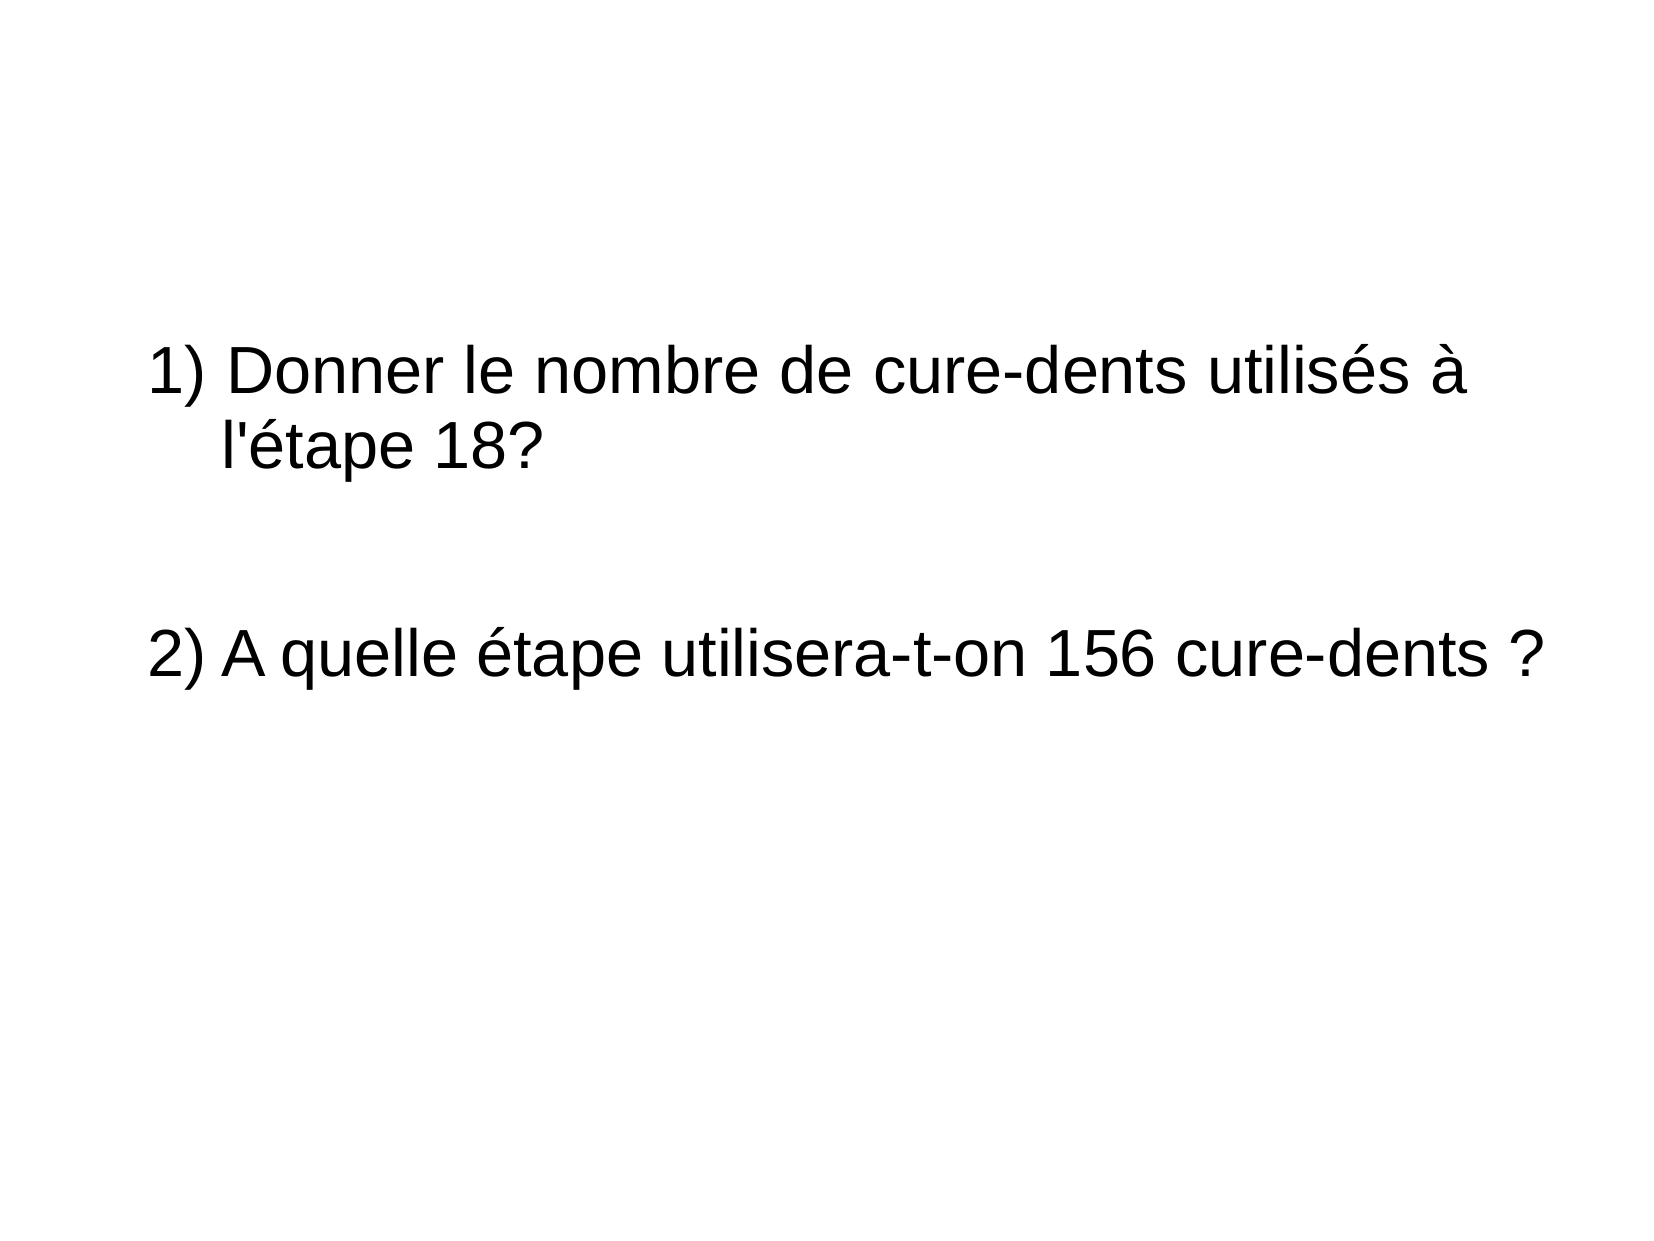

# 1) Donner le nombre de cure-dents utilisés à l'étape 18?
2) A quelle étape utilisera-t-on 156 cure-dents ?